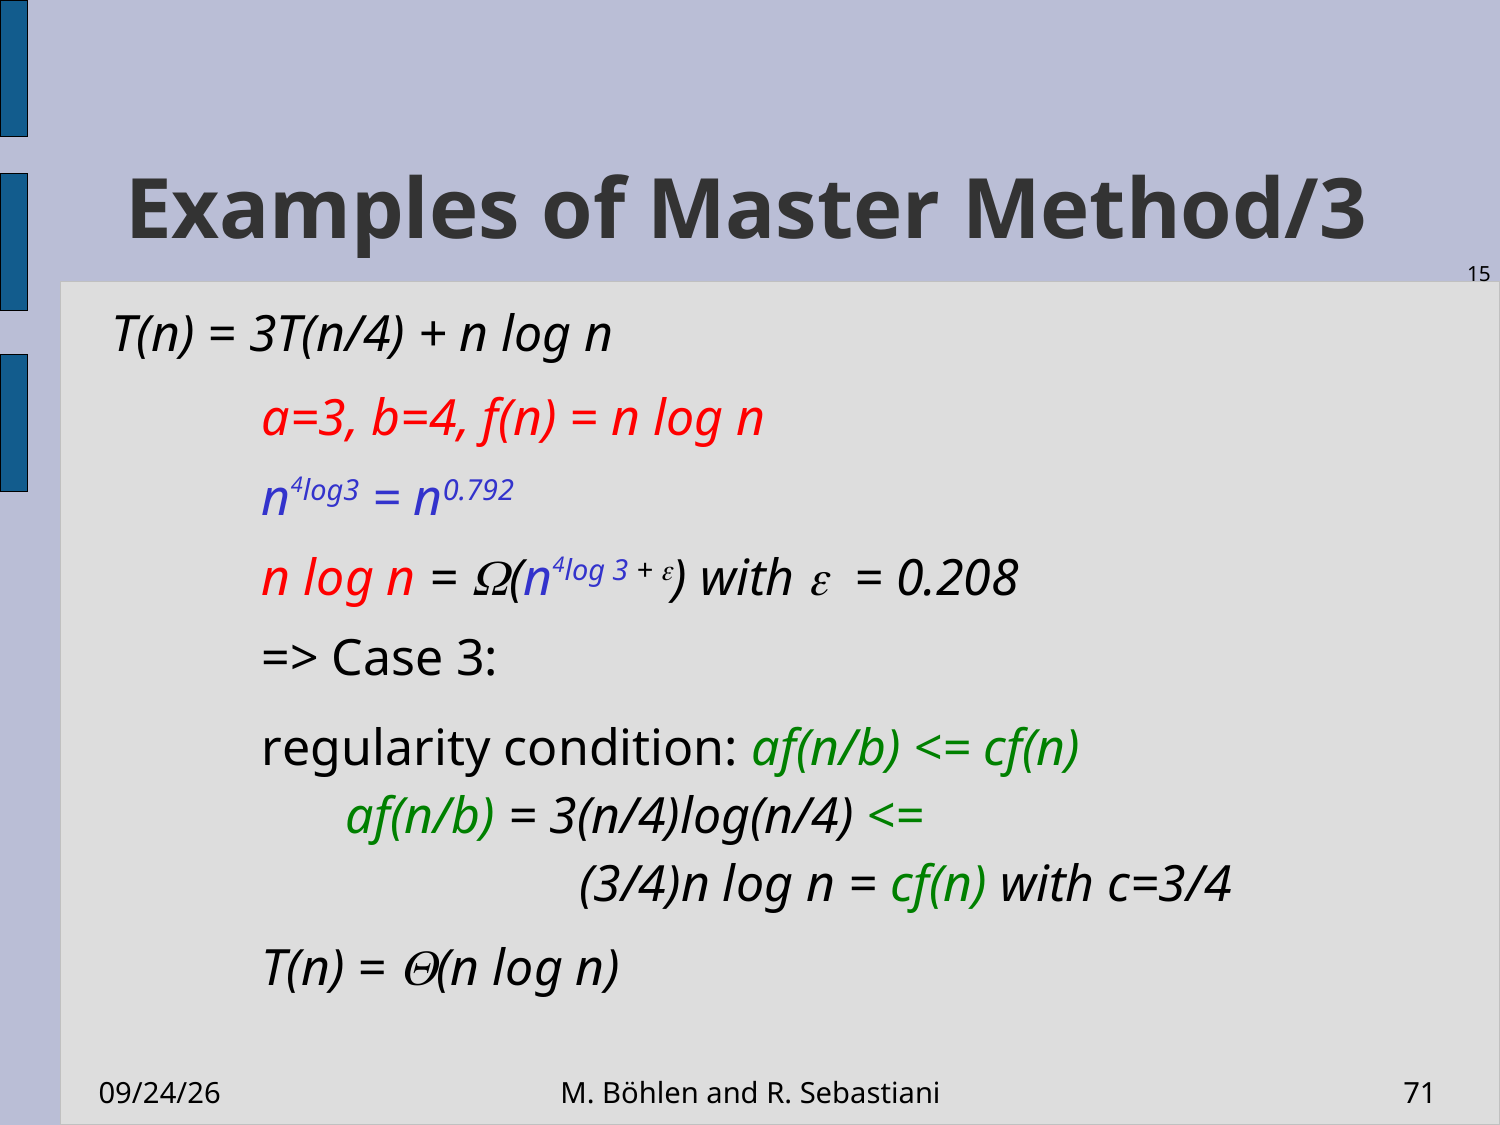

# Examples of Master Method/3
15
T(n) = 3T(n/4) + n log n
	a=3, b=4, f(n) = n log n
	n4log3 = n0.792
	n log n = (n4log 3 + ) with = 0.208
	=> Case 3:
	regularity condition: af(n/b) <= cf(n)
 af(n/b) = 3(n/4)log(n/4) <=
 (3/4)n log n = cf(n) with c=3/4
 	T(n) = (n log n)
M. Böhlen and R. Sebastiani
71